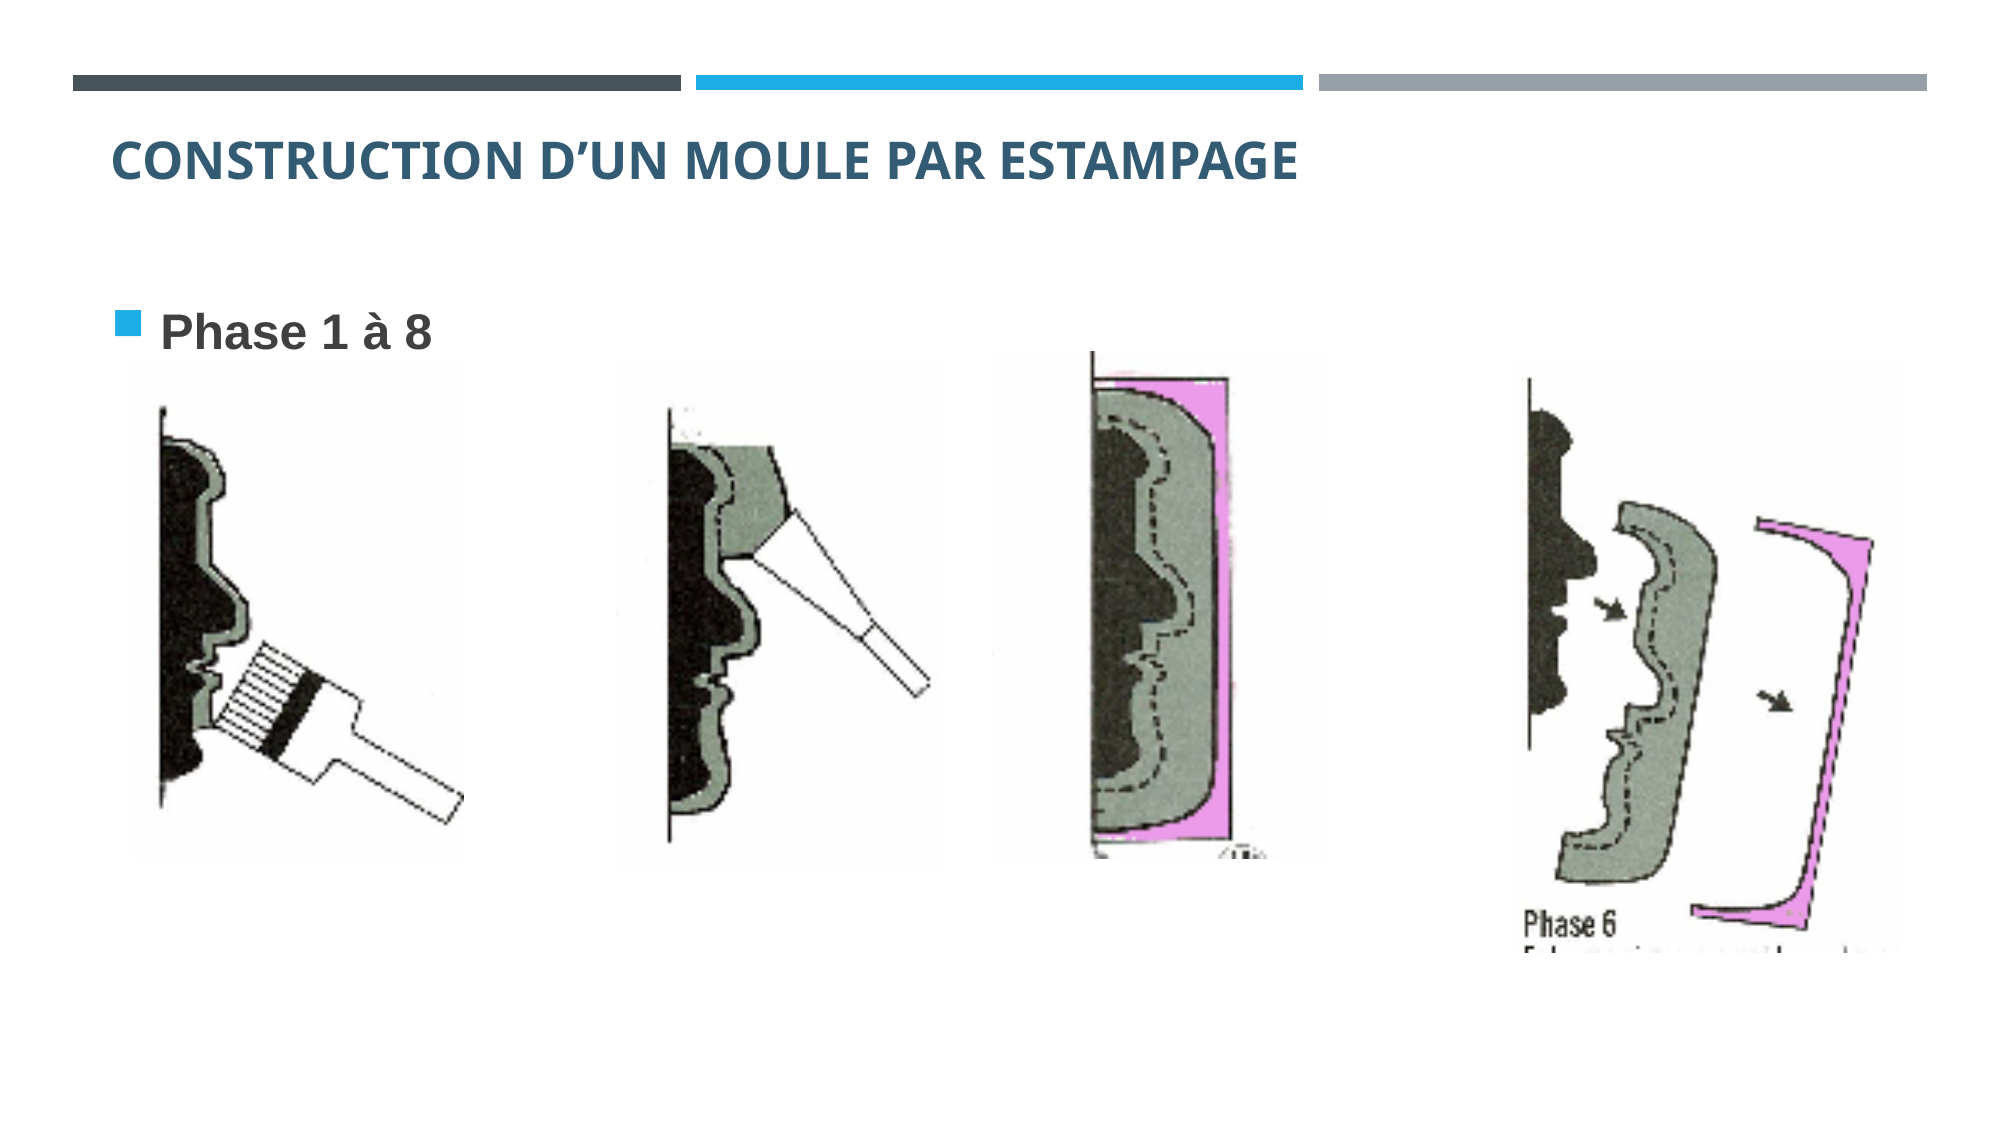

# Construction d’un moule par estampage
Phase 1 à 8